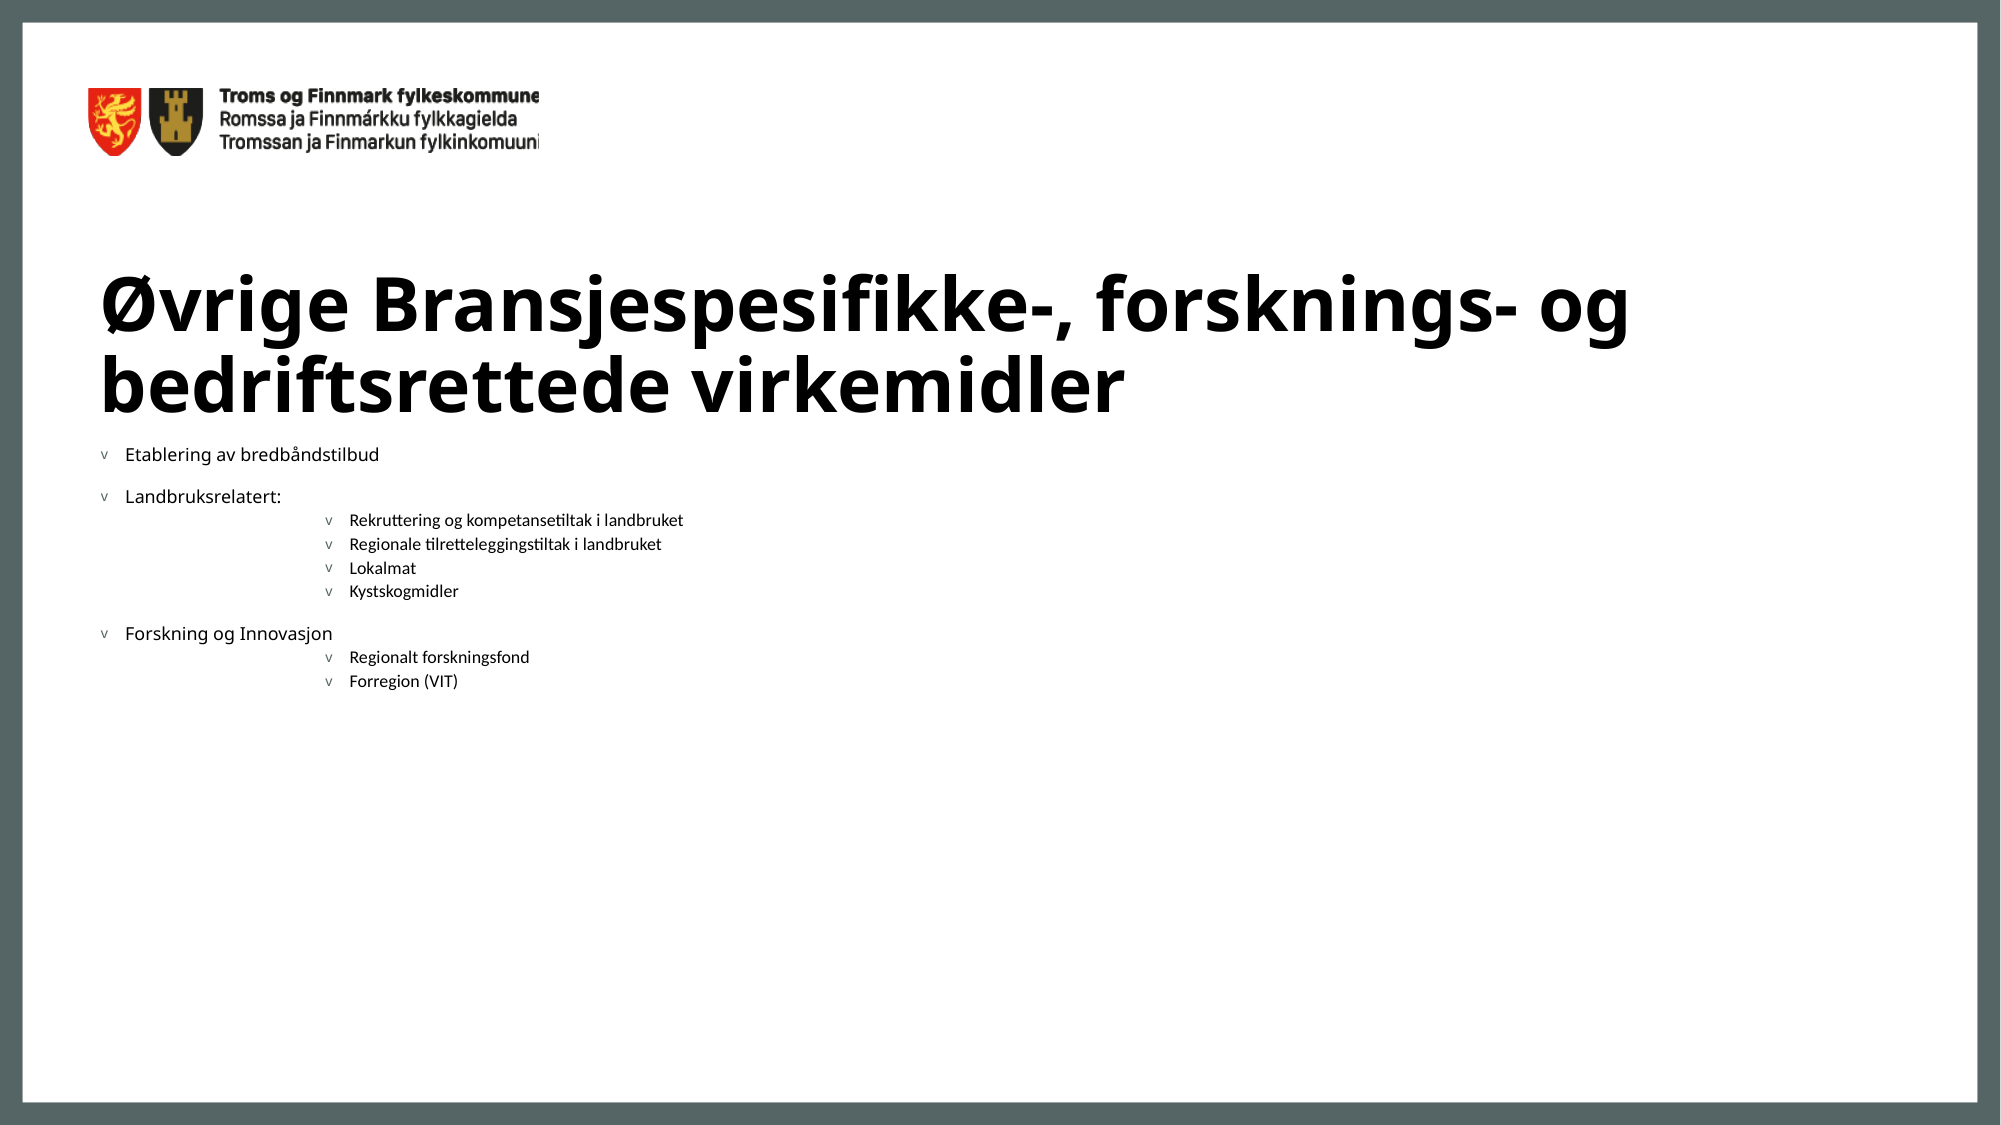

# Øvrige Bransjespesifikke-, forsknings- og bedriftsrettede virkemidler
Etablering av bredbåndstilbud
Landbruksrelatert:
Rekruttering og kompetansetiltak i landbruket
Regionale tilretteleggingstiltak i landbruket
Lokalmat
Kystskogmidler
Forskning og Innovasjon
Regionalt forskningsfond
Forregion (VIT)